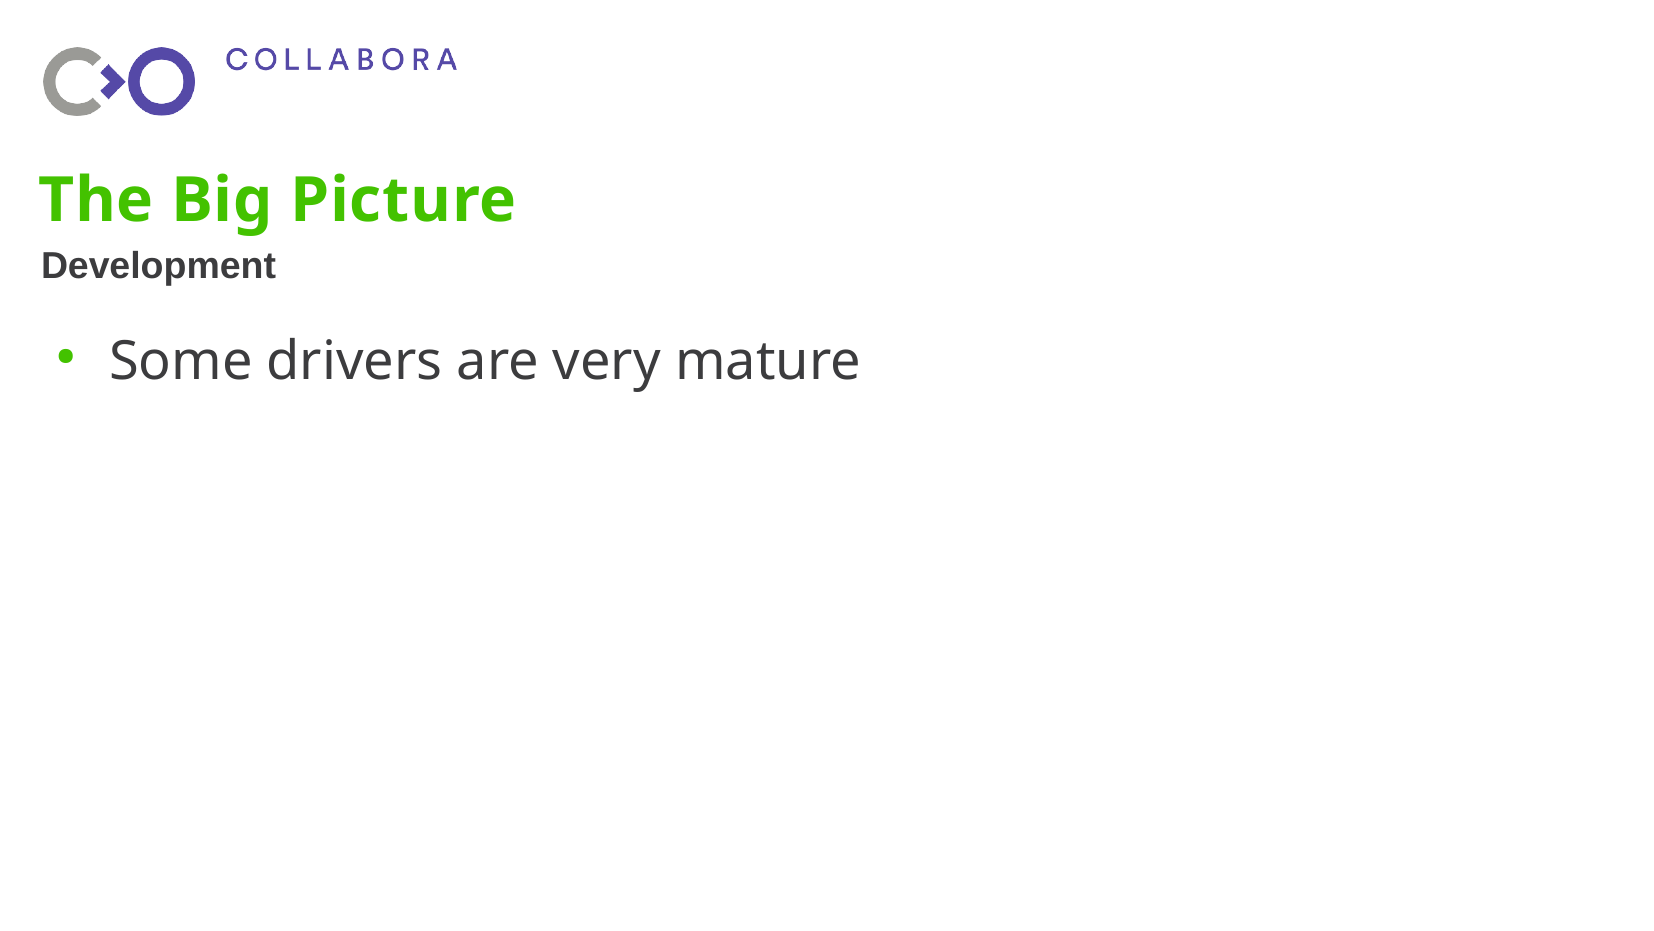

# The Big Picture
Development
Some drivers are very mature